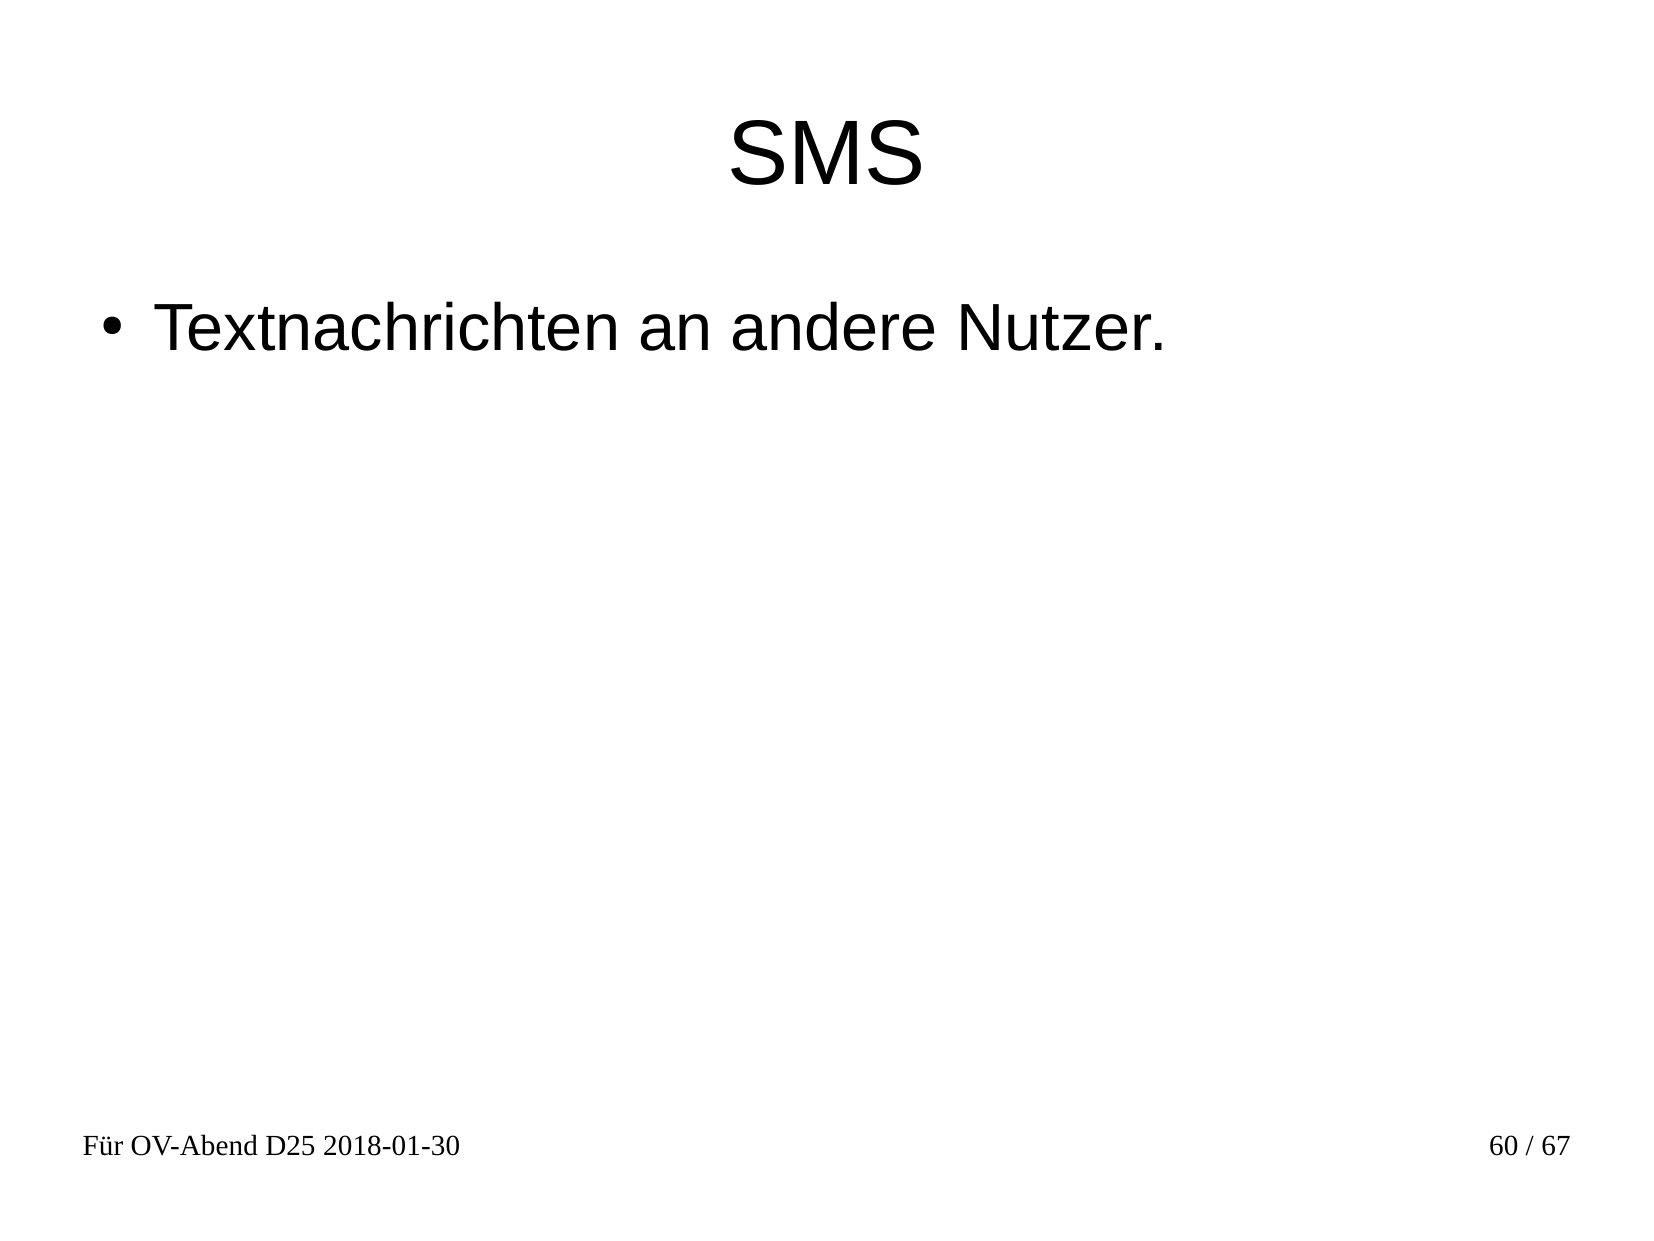

# SMS
Textnachrichten an andere Nutzer.
60